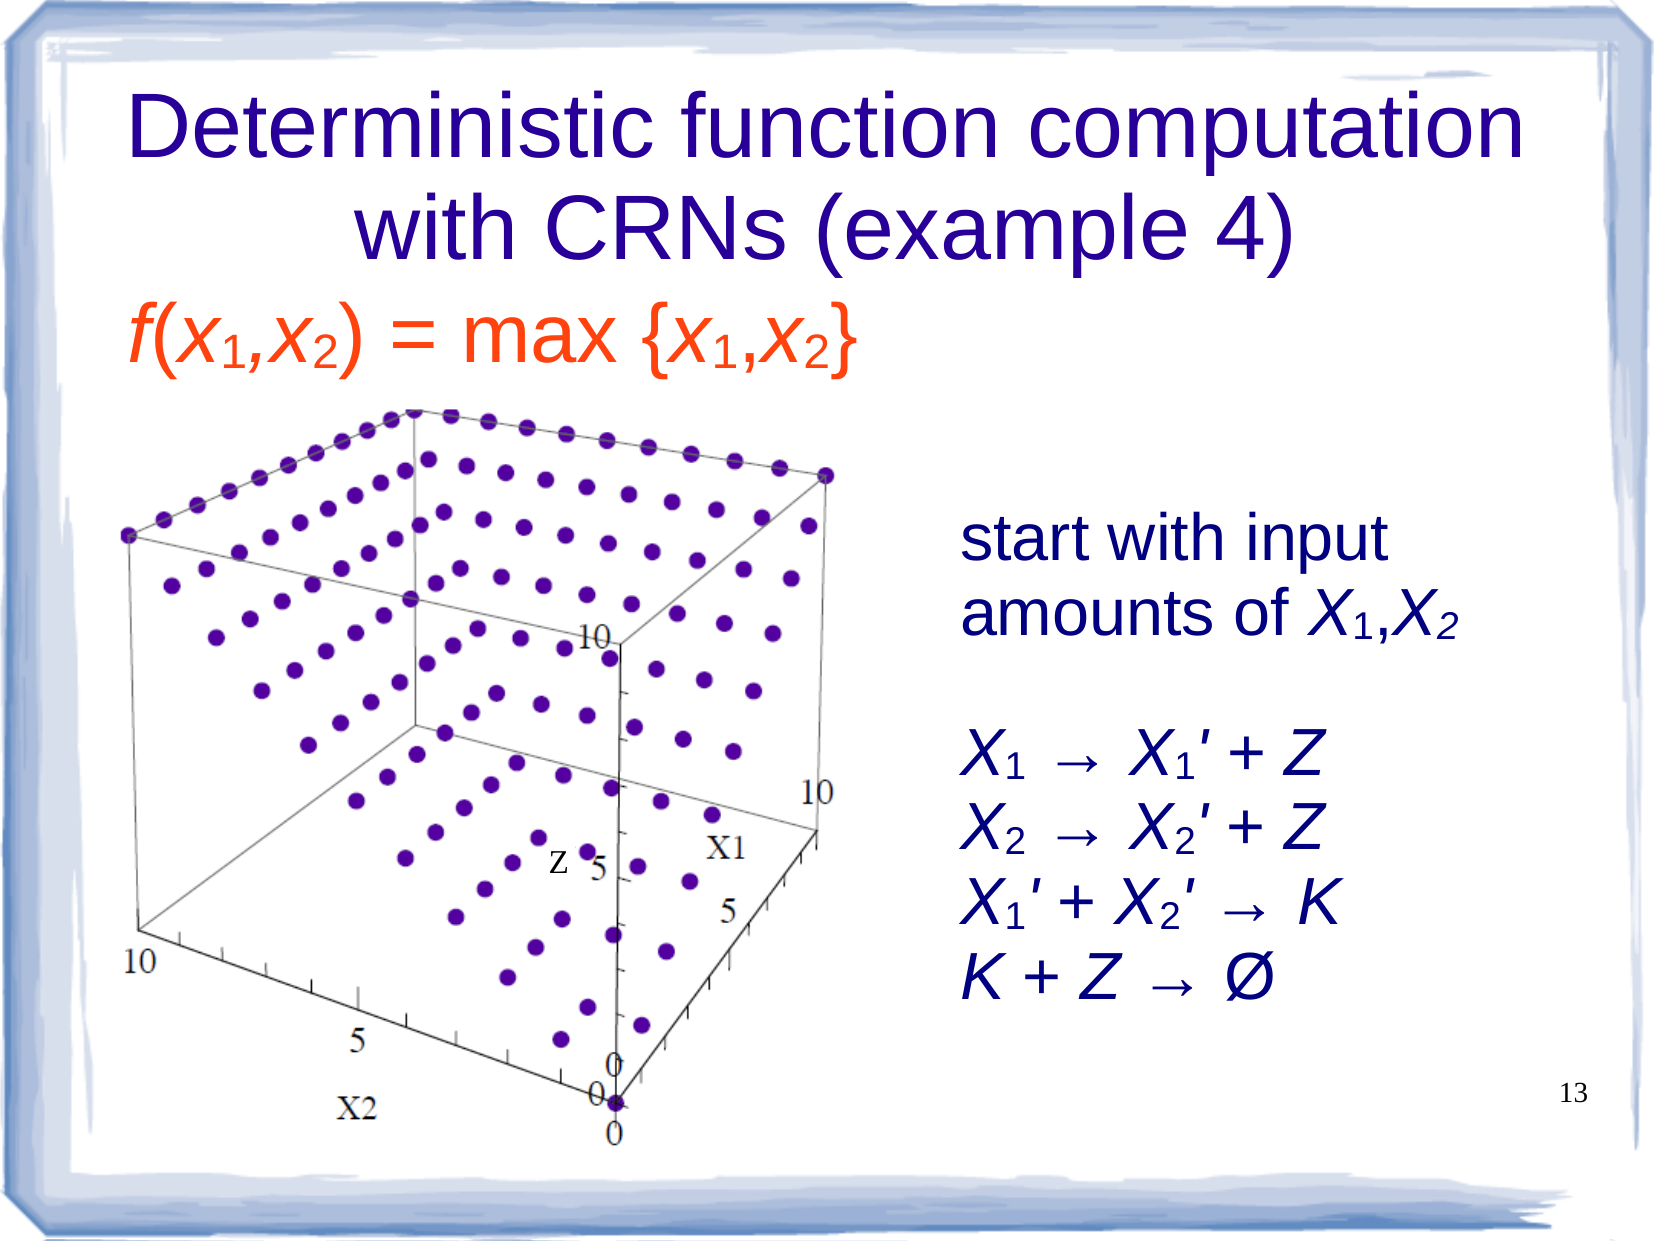

# Deterministic function computation with CRNs (example 4)
f(x1,x2) = max {x1,x2}
Z
start with input amounts of X1,X2
X1 → X1' + Z
X2 → X2' + Z
X1' + X2' → K
K + Z → Ø
13